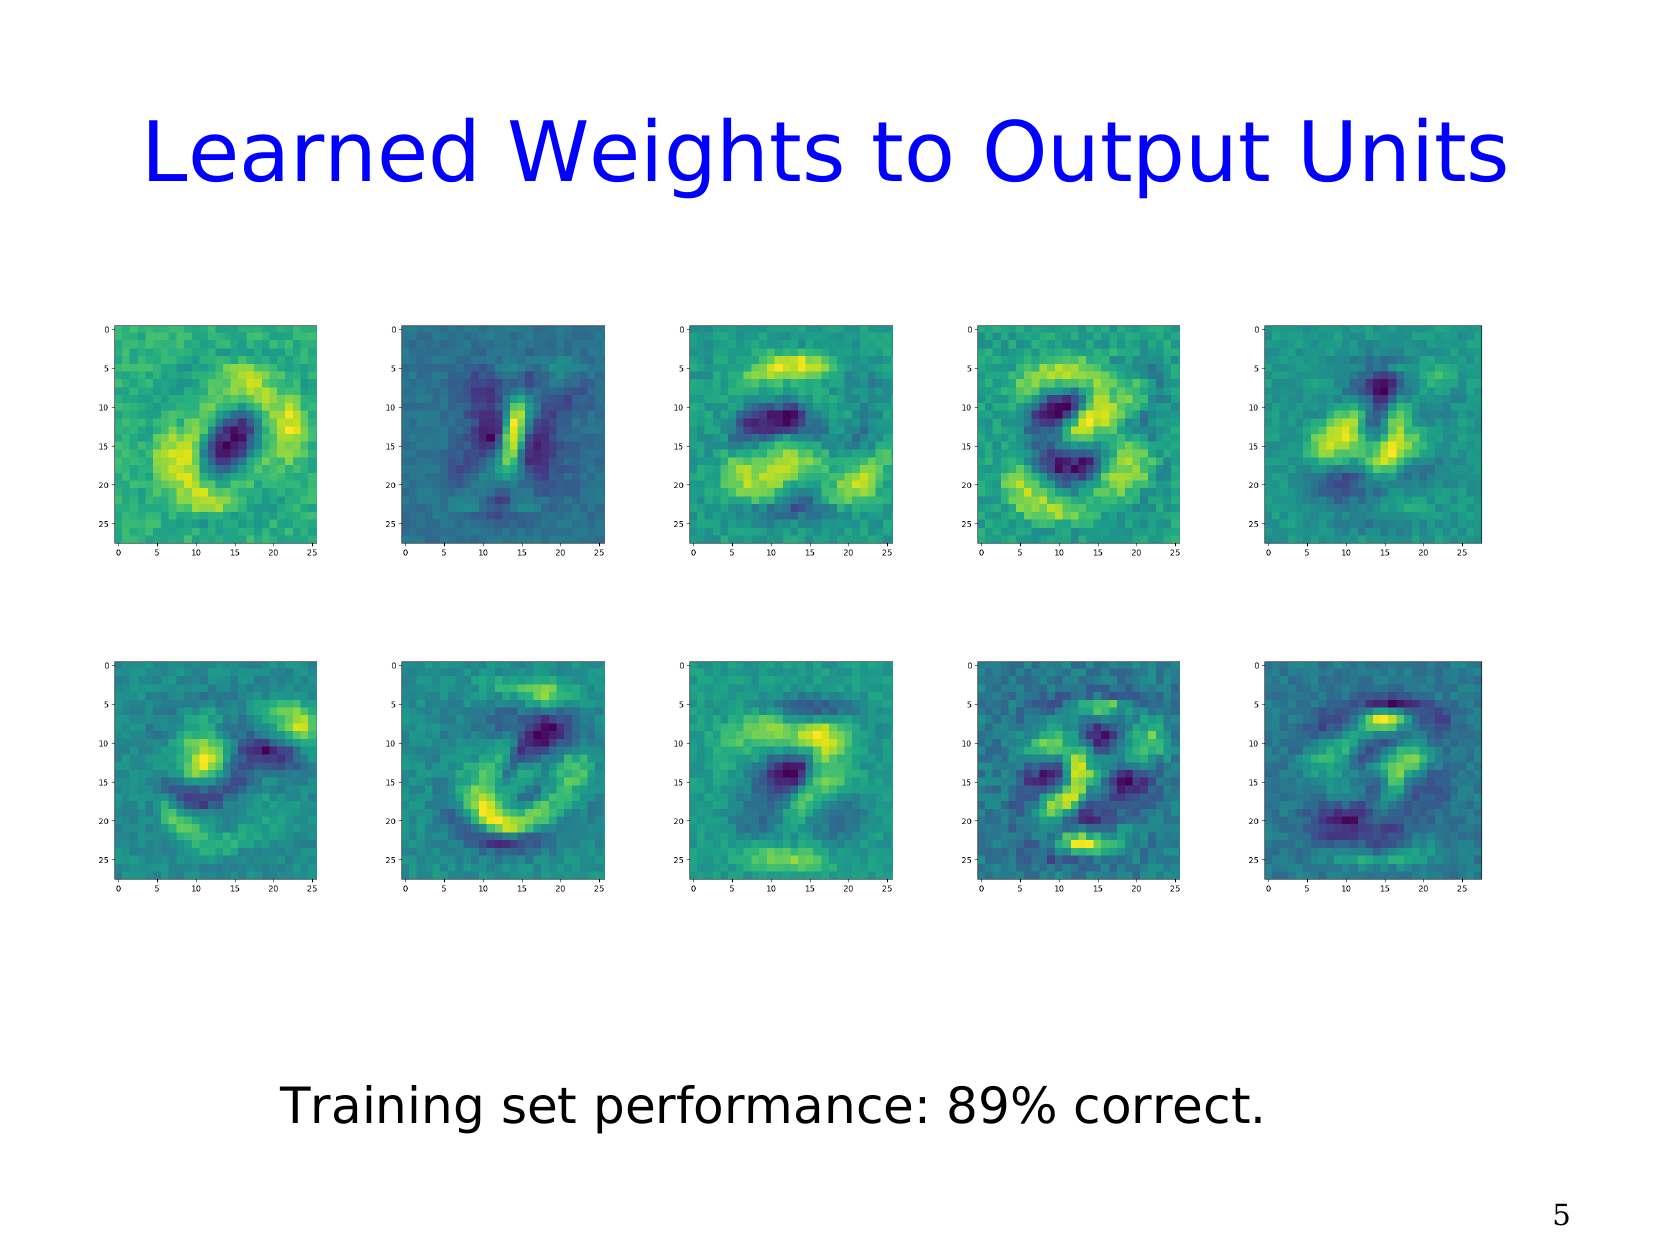

# Learned Weights to Output Units
Training set performance: 89% correct.
5